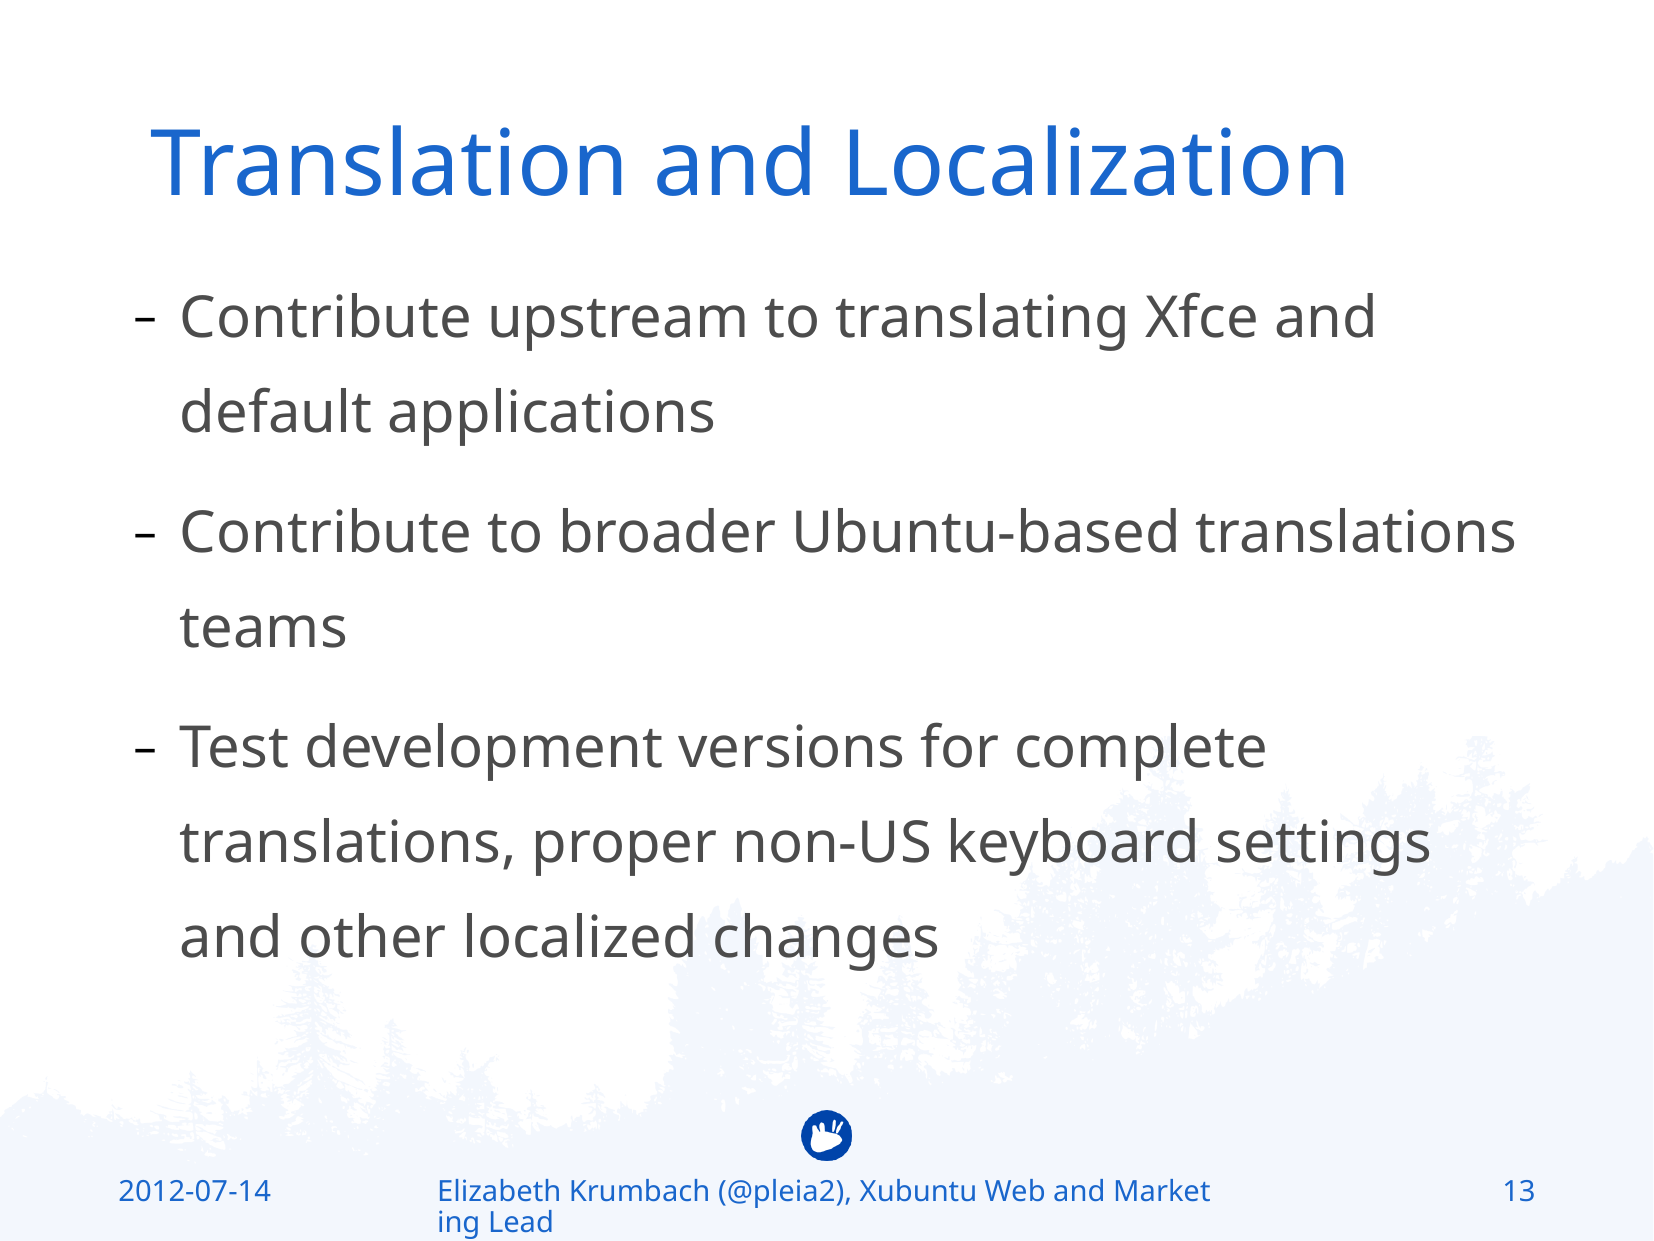

# Translation and Localization
Contribute upstream to translating Xfce and default applications
Contribute to broader Ubuntu-based translations teams
Test development versions for complete translations, proper non-US keyboard settings and other localized changes
Elizabeth Krumbach (@pleia2), Xubuntu Web and Marketing Lead
2012-07-14
13